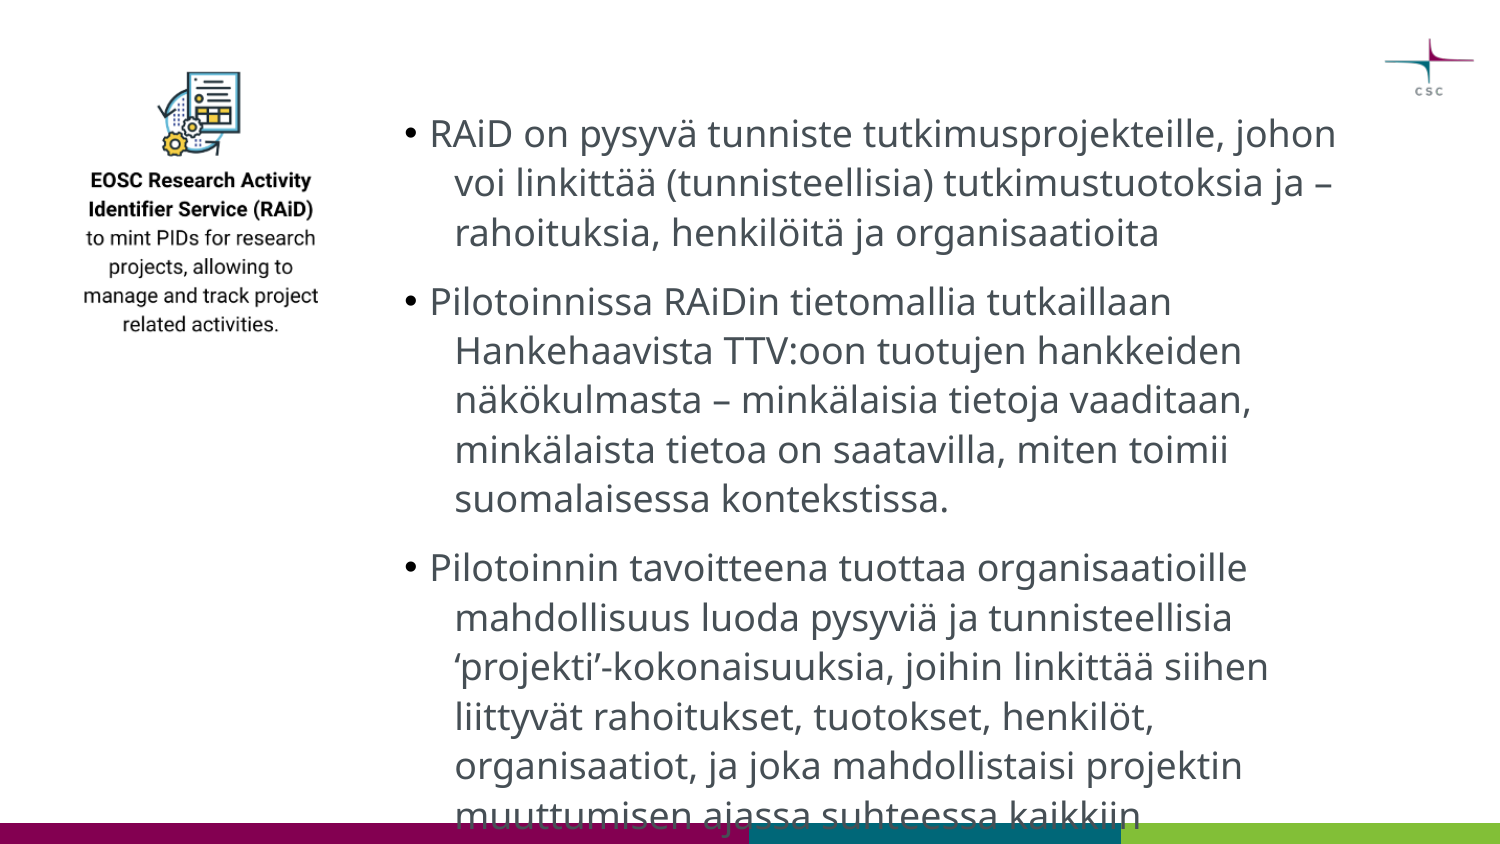

RAiD on pysyvä tunniste tutkimusprojekteille, johon voi linkittää (tunnisteellisia) tutkimustuotoksia ja –rahoituksia, henkilöitä ja organisaatioita
Pilotoinnissa RAiDin tietomallia tutkaillaan Hankehaavista TTV:oon tuotujen hankkeiden näkökulmasta – minkälaisia tietoja vaaditaan, minkälaista tietoa on saatavilla, miten toimii suomalaisessa kontekstissa.
Pilotoinnin tavoitteena tuottaa organisaatioille mahdollisuus luoda pysyviä ja tunnisteellisia ‘projekti’-kokonaisuuksia, joihin linkittää siihen liittyvät rahoitukset, tuotokset, henkilöt, organisaatiot, ja joka mahdollistaisi projektin muuttumisen ajassa suhteessa kaikkiin yllämainittuihin tietoihin